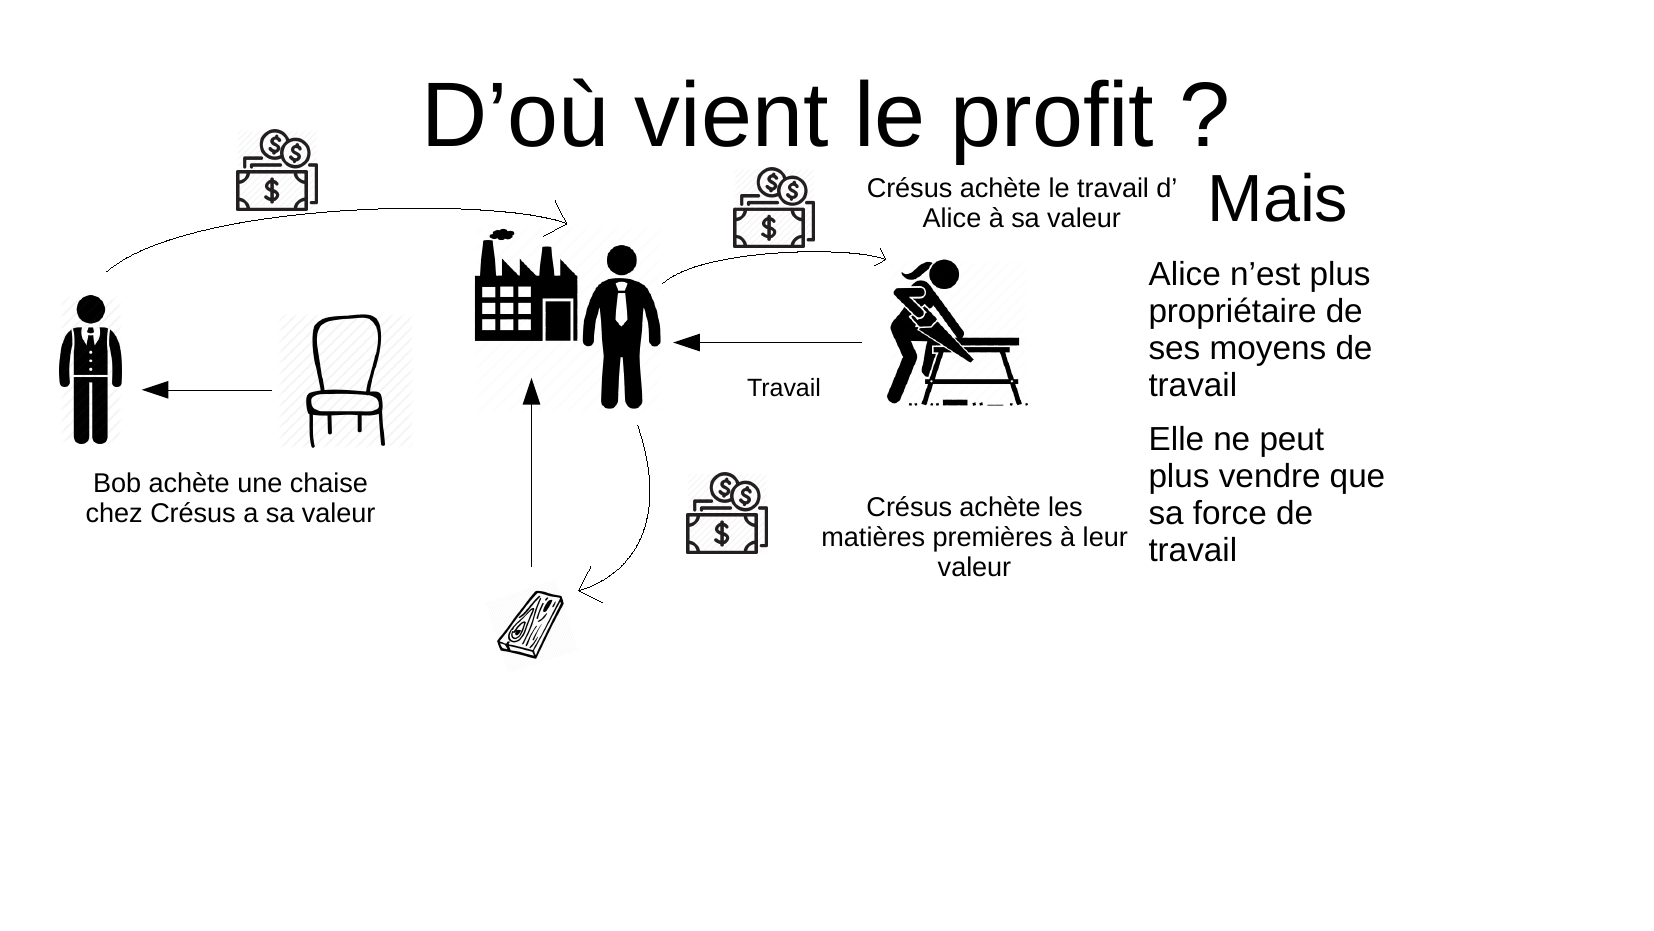

# D’où vient le profit ?
Mais
Crésus achète le travail d’ Alice à sa valeur
Alice n’est plus propriétaire de ses moyens de travail
Travail
Elle ne peut plus vendre que sa force de travail
Bob achète une chaise chez Crésus a sa valeur
Crésus achète les matières premières à leur valeur